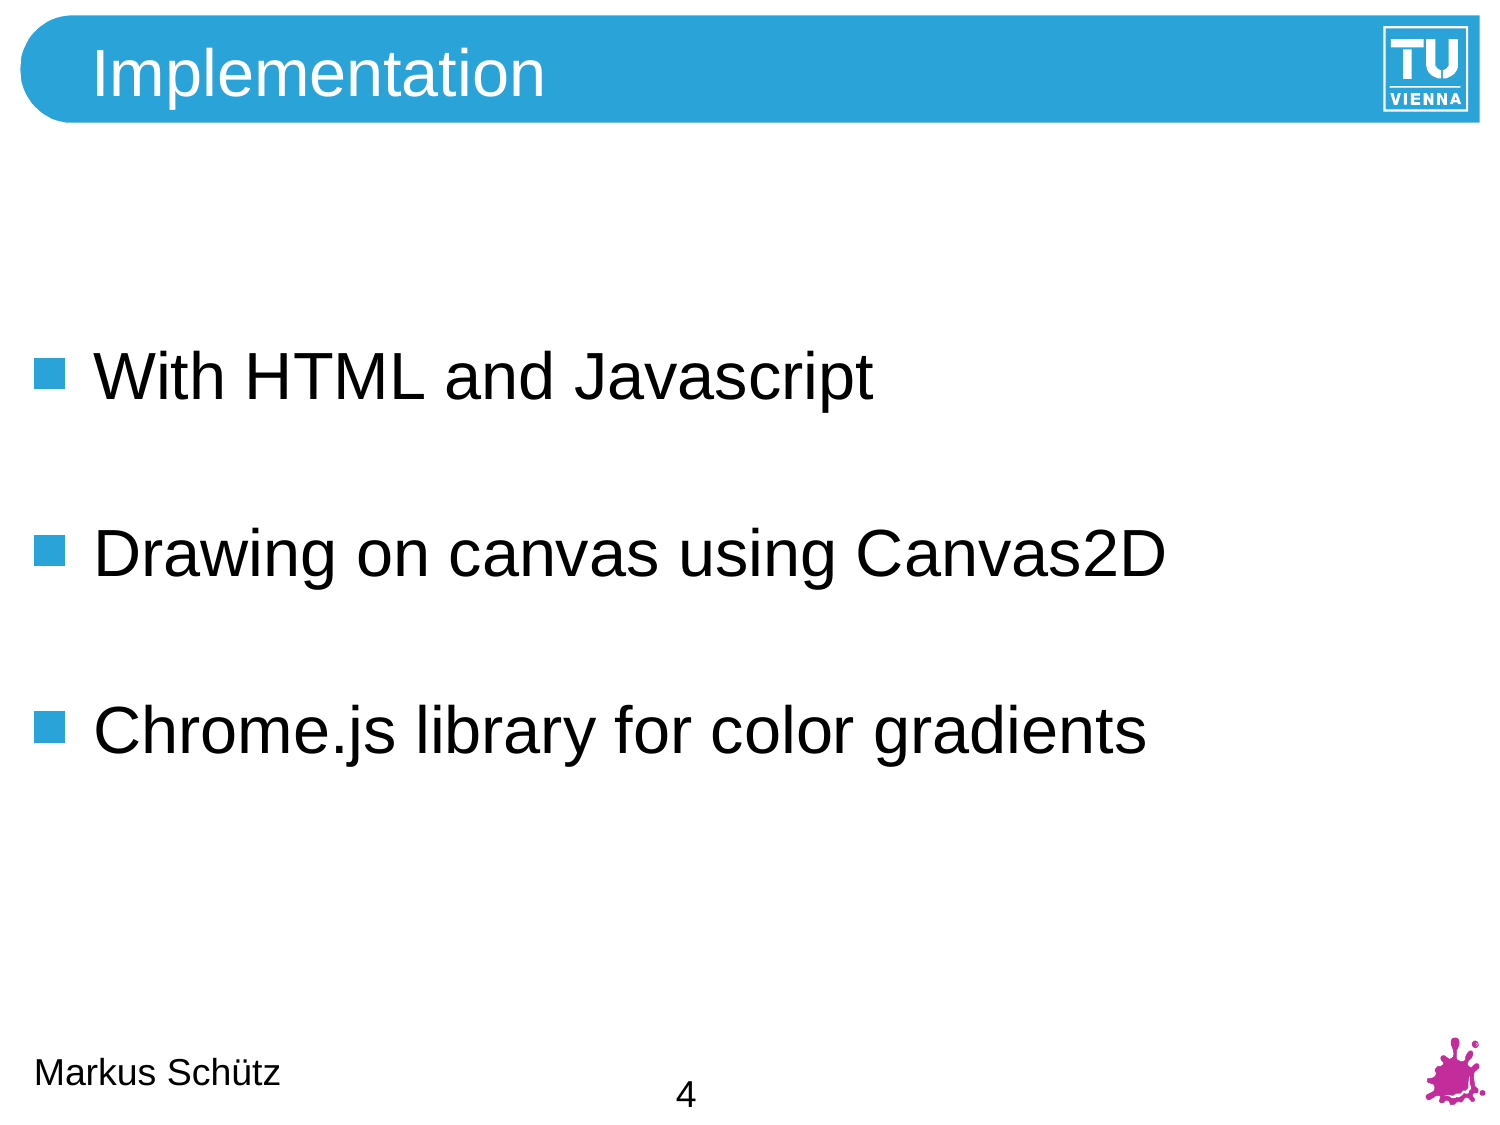

# Implementation
With HTML and Javascript
Drawing on canvas using Canvas2D
Chrome.js library for color gradients
4
Markus Schütz